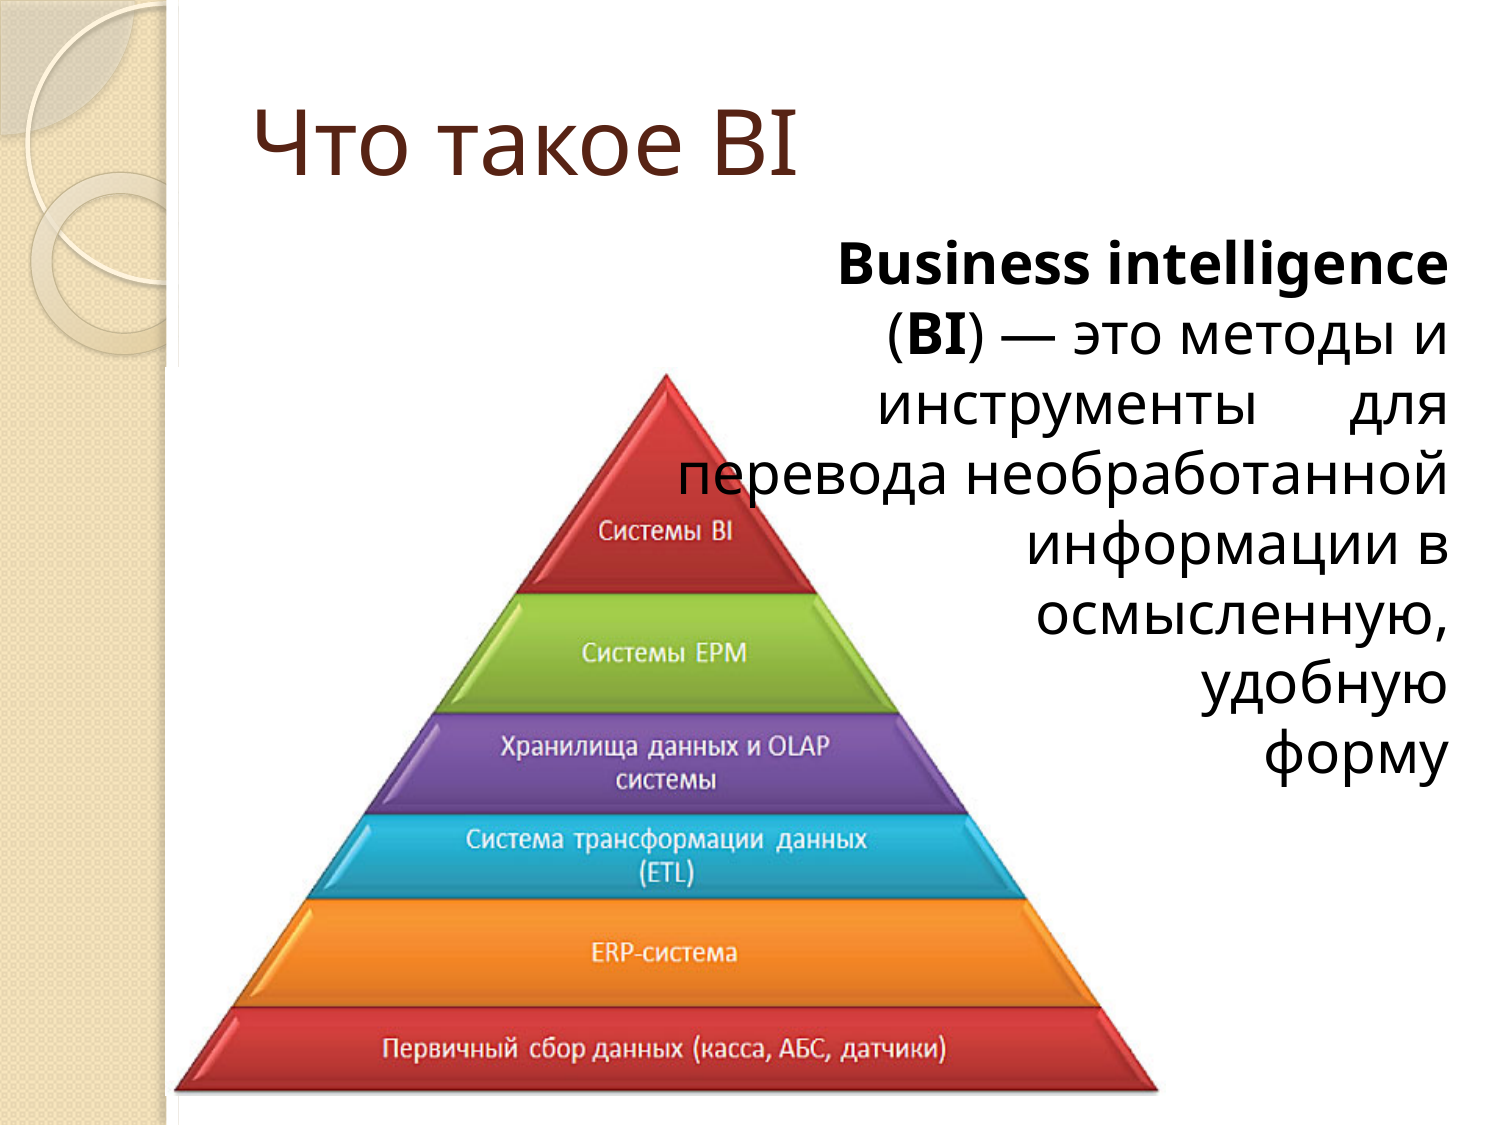

# Что такое BI
Business intelligence (BI) — это методы и инструменты для перевода необработанной информации в осмысленную,
 удобную
 форму